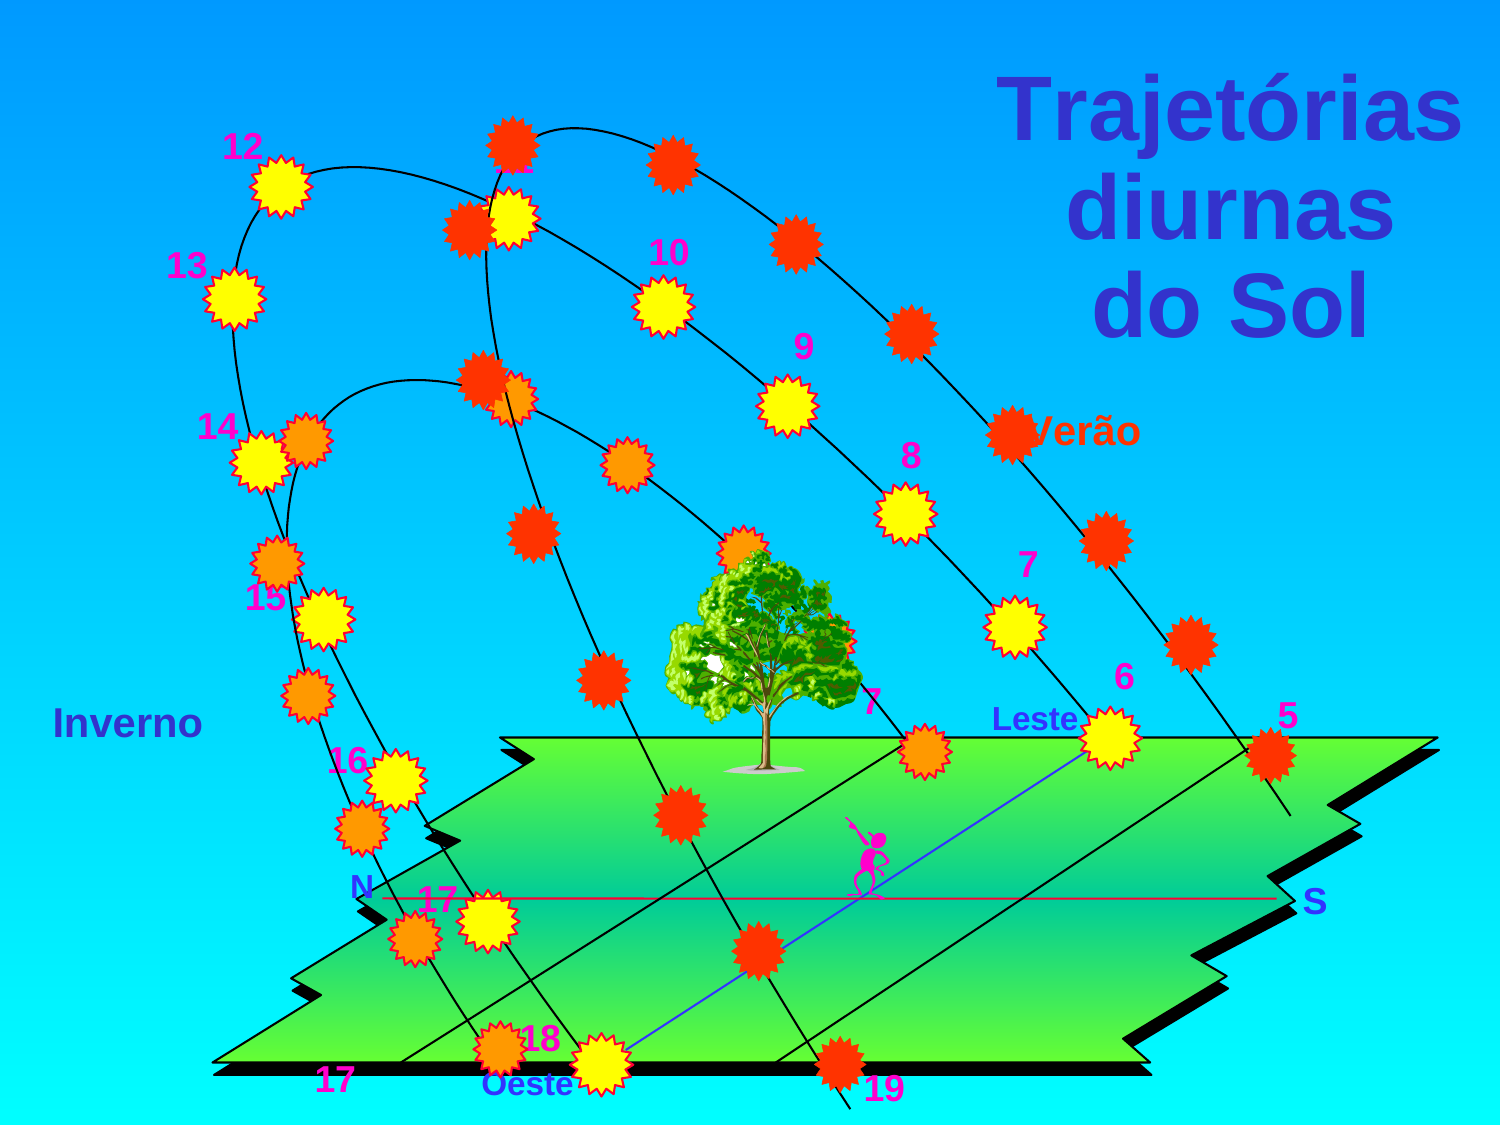

5
19
Verão
# Trajetórias diurnas do Sol
12
11
10
7
17
Inverno
13
9
14
8
7
15
6
Leste
16
N
17
S
18
Oeste